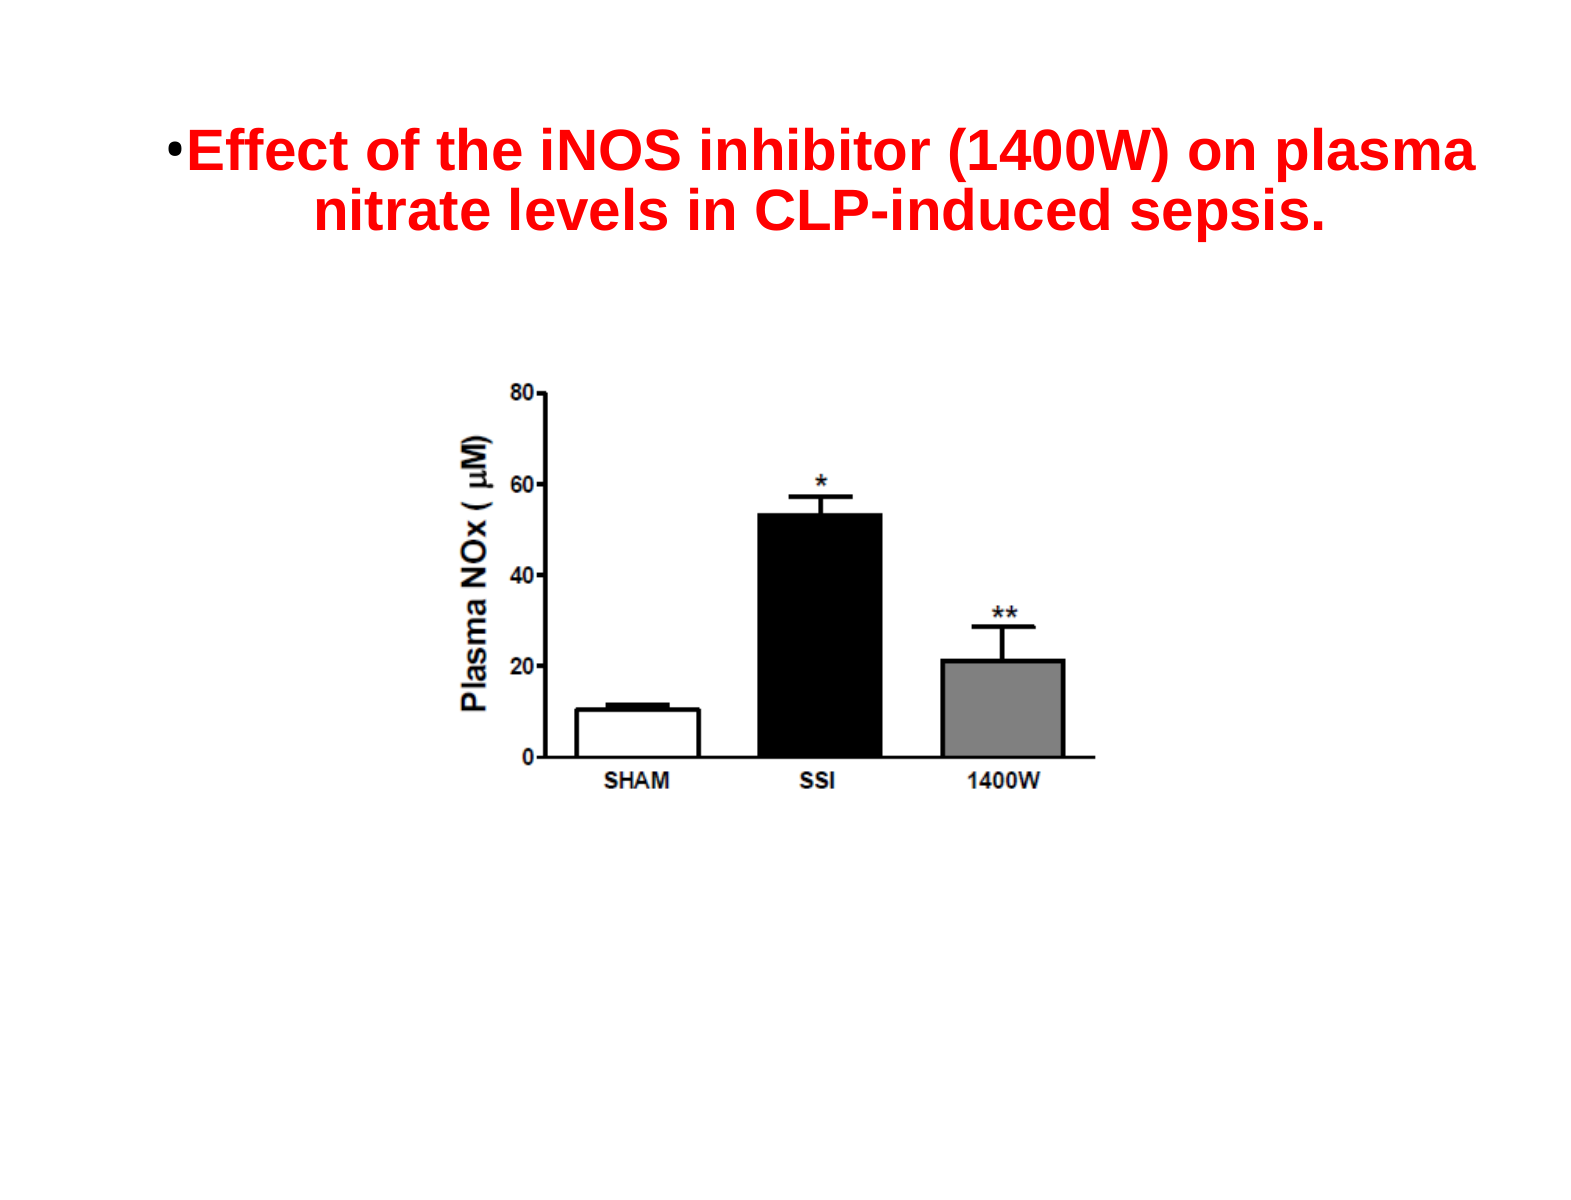

Effect of the iNOS inhibitor (1400W) on plasma nitrate levels in CLP-induced sepsis.